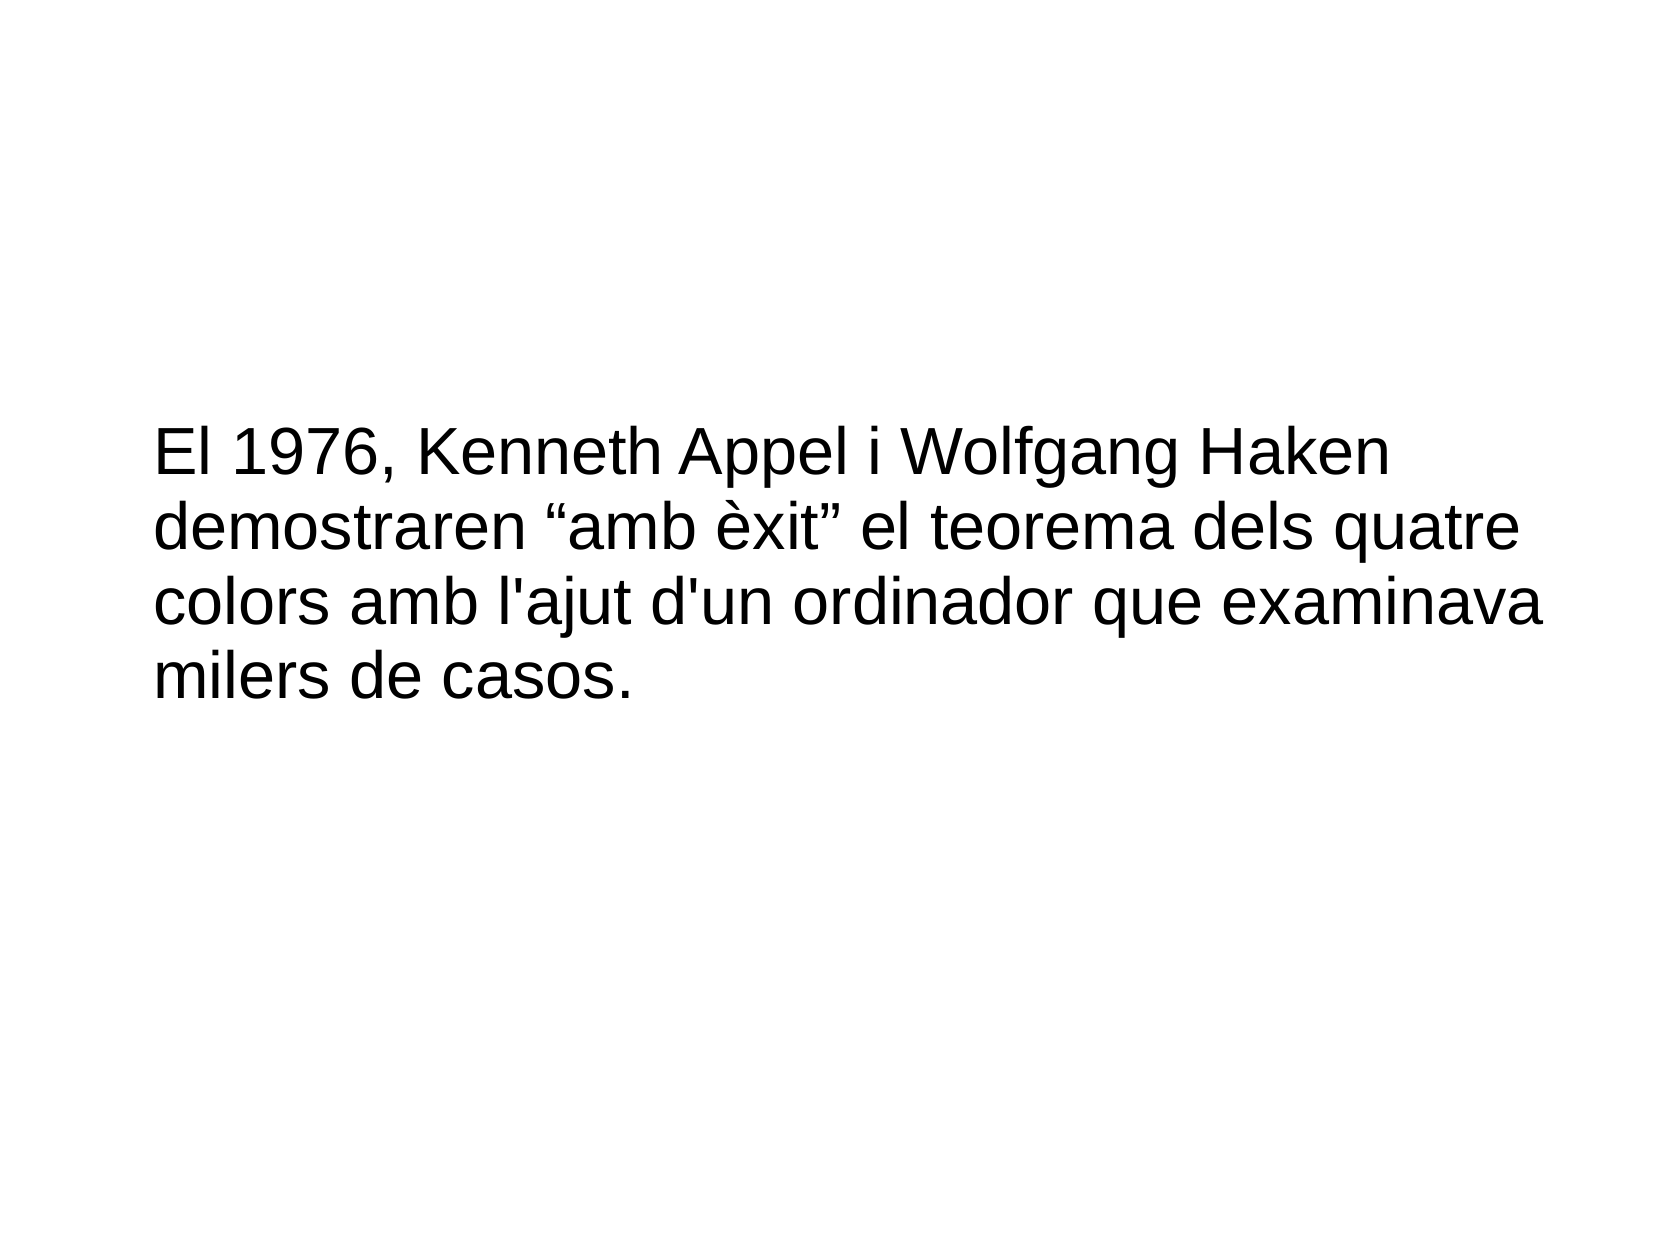

# El 1976, Kenneth Appel i Wolfgang Haken demostraren “amb èxit” el teorema dels quatre colors amb l'ajut d'un ordinador que examinava milers de casos.